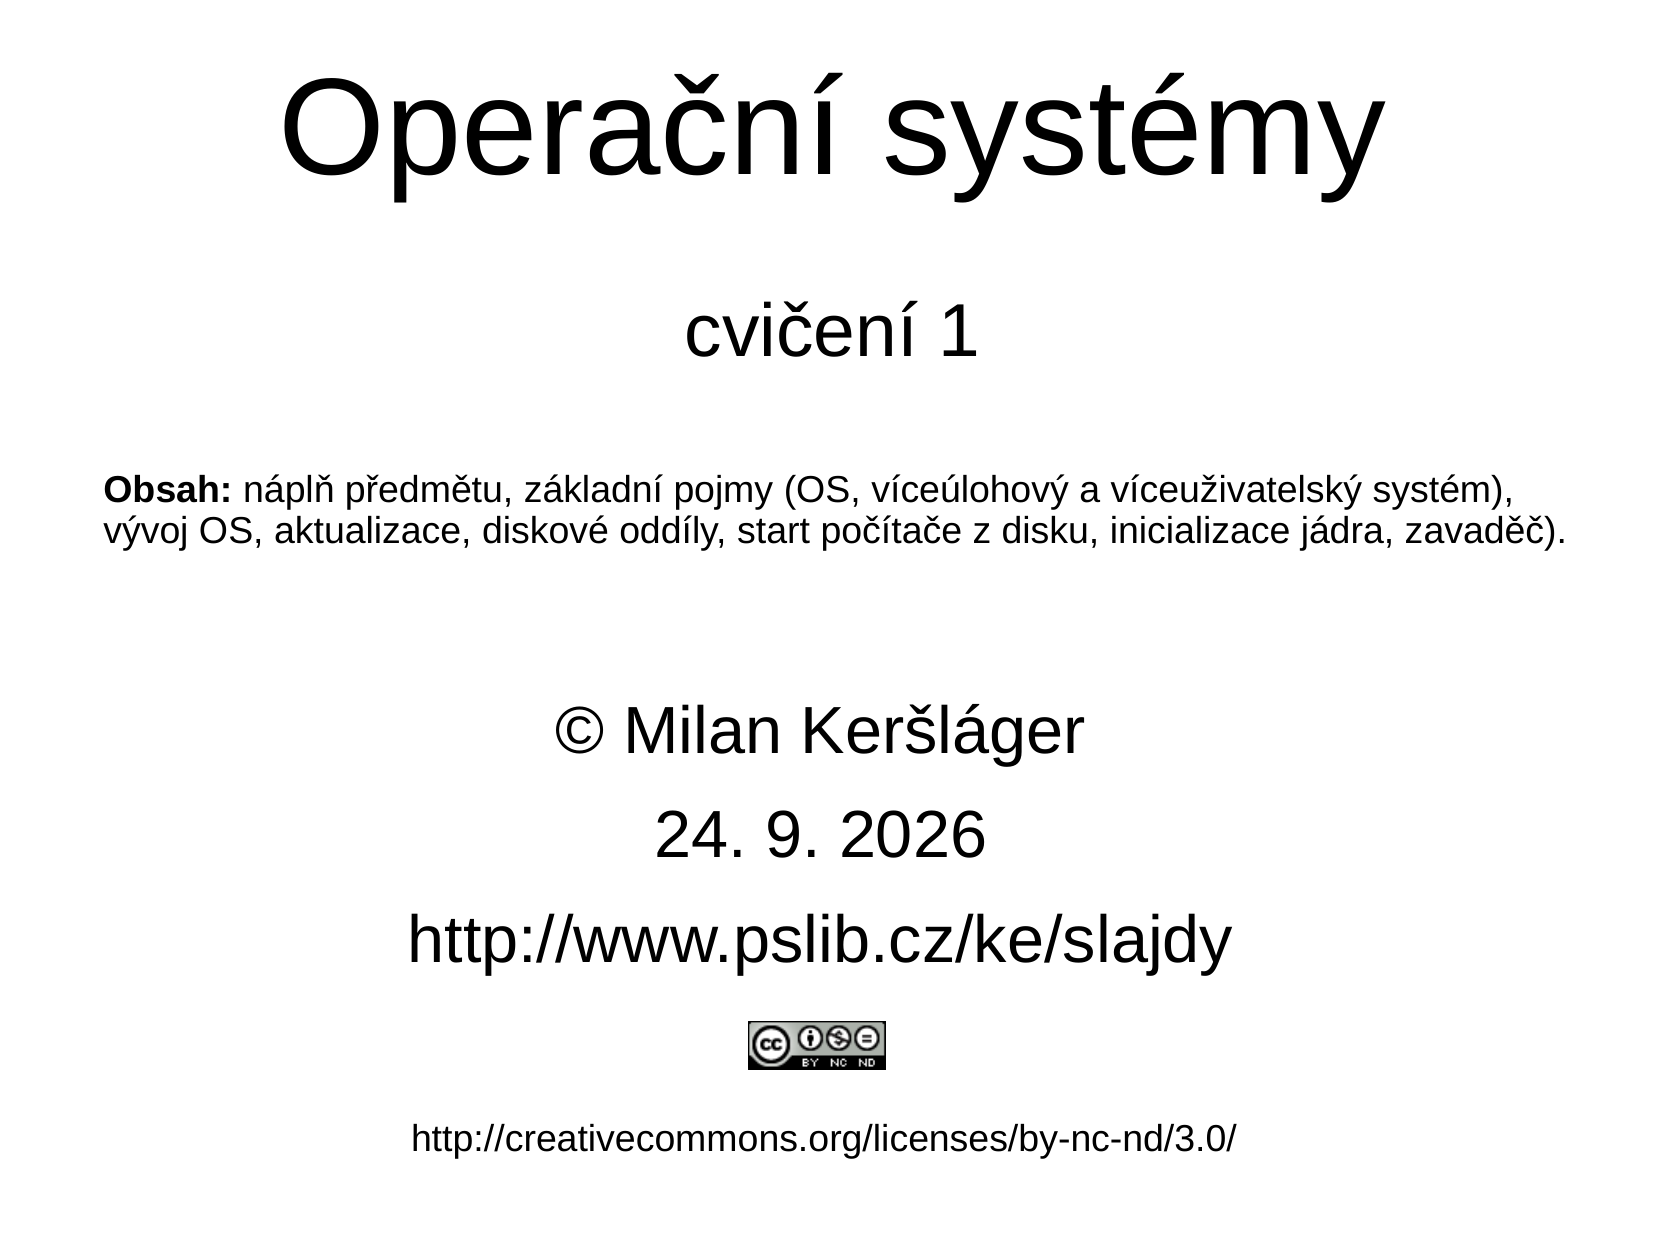

# Operační systémy cvičení 1
Obsah: náplň předmětu, základní pojmy (OS, víceúlohový a víceuživatelský systém), vývoj OS, aktualizace, diskové oddíly, start počítače z disku, inicializace jádra, zavaděč).
© Milan Keršláger
http://www.pslib.cz/ke/slajdy
http://creativecommons.org/licenses/by-nc-nd/3.0/